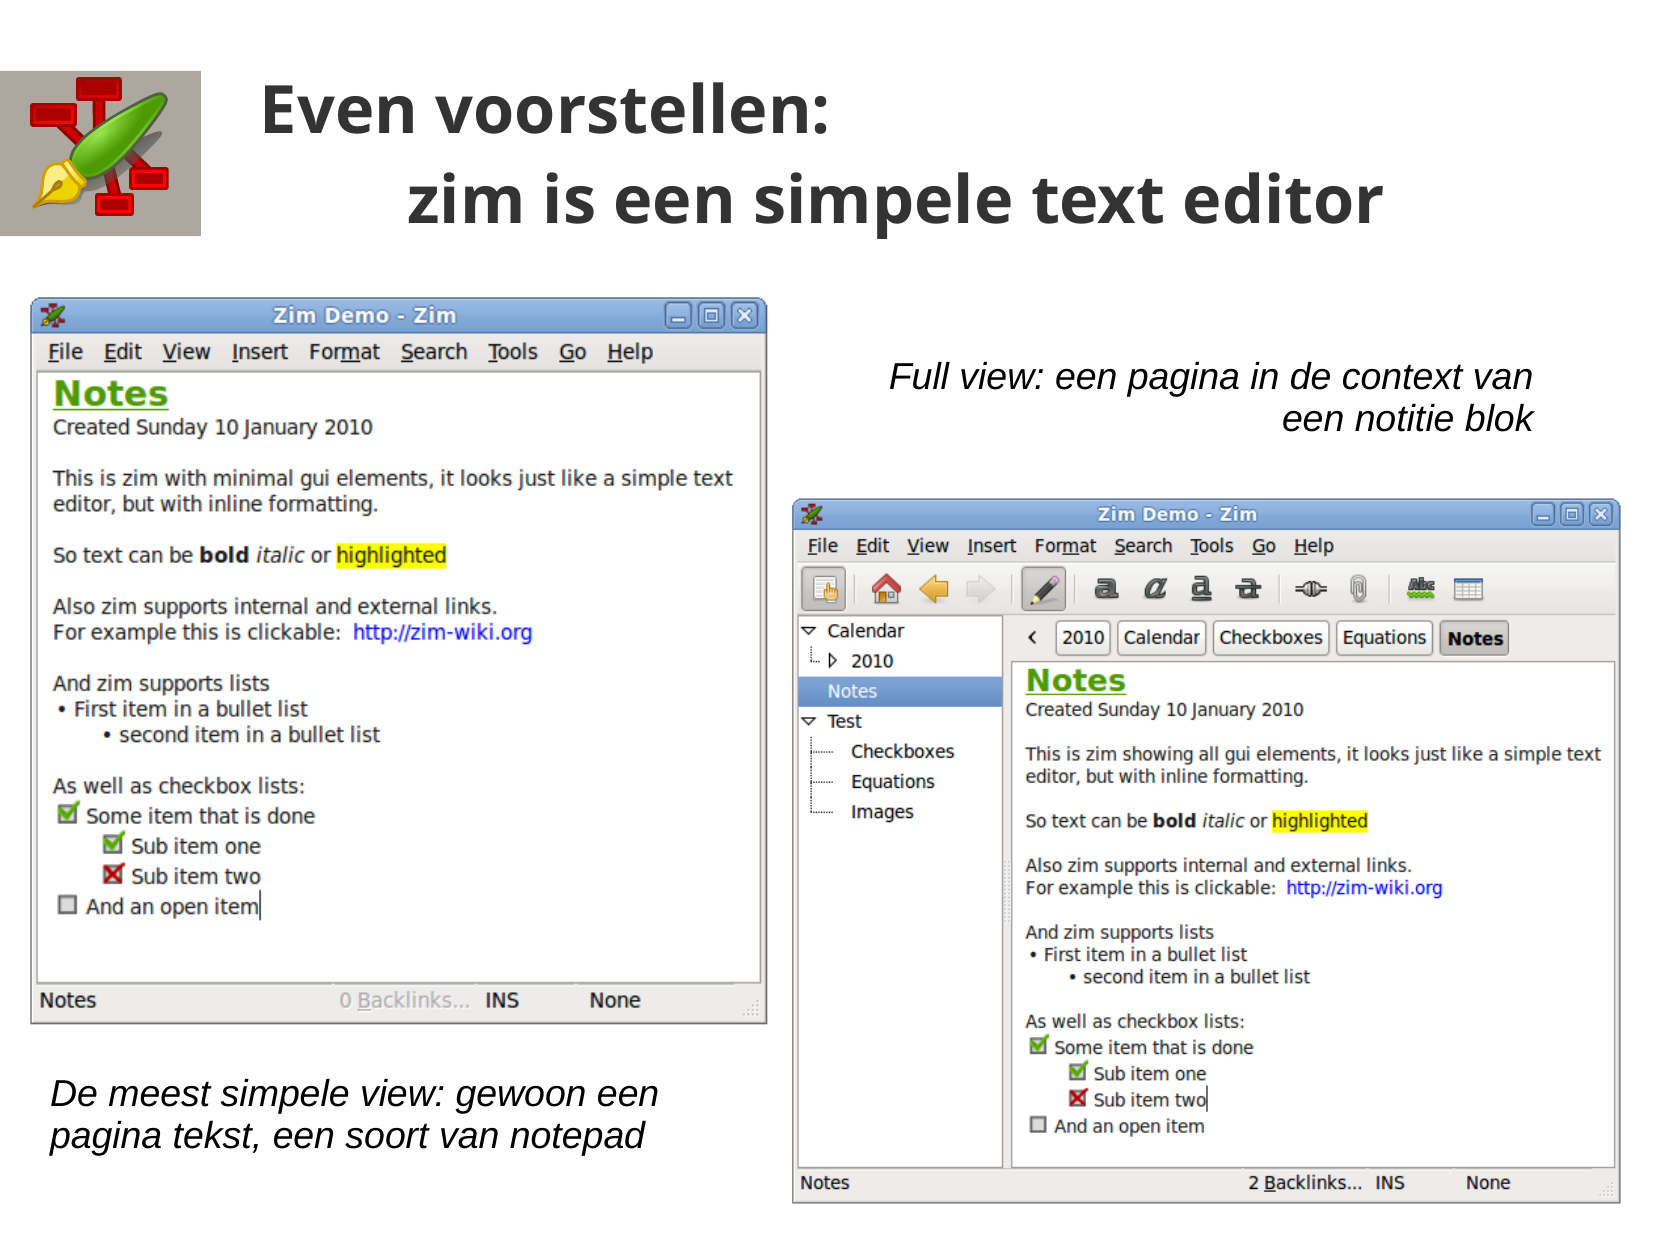

# Even voorstellen: zim is een simpele text editor
Full view: een pagina in de context van een notitie blok
De meest simpele view: gewoon een pagina tekst, een soort van notepad
3